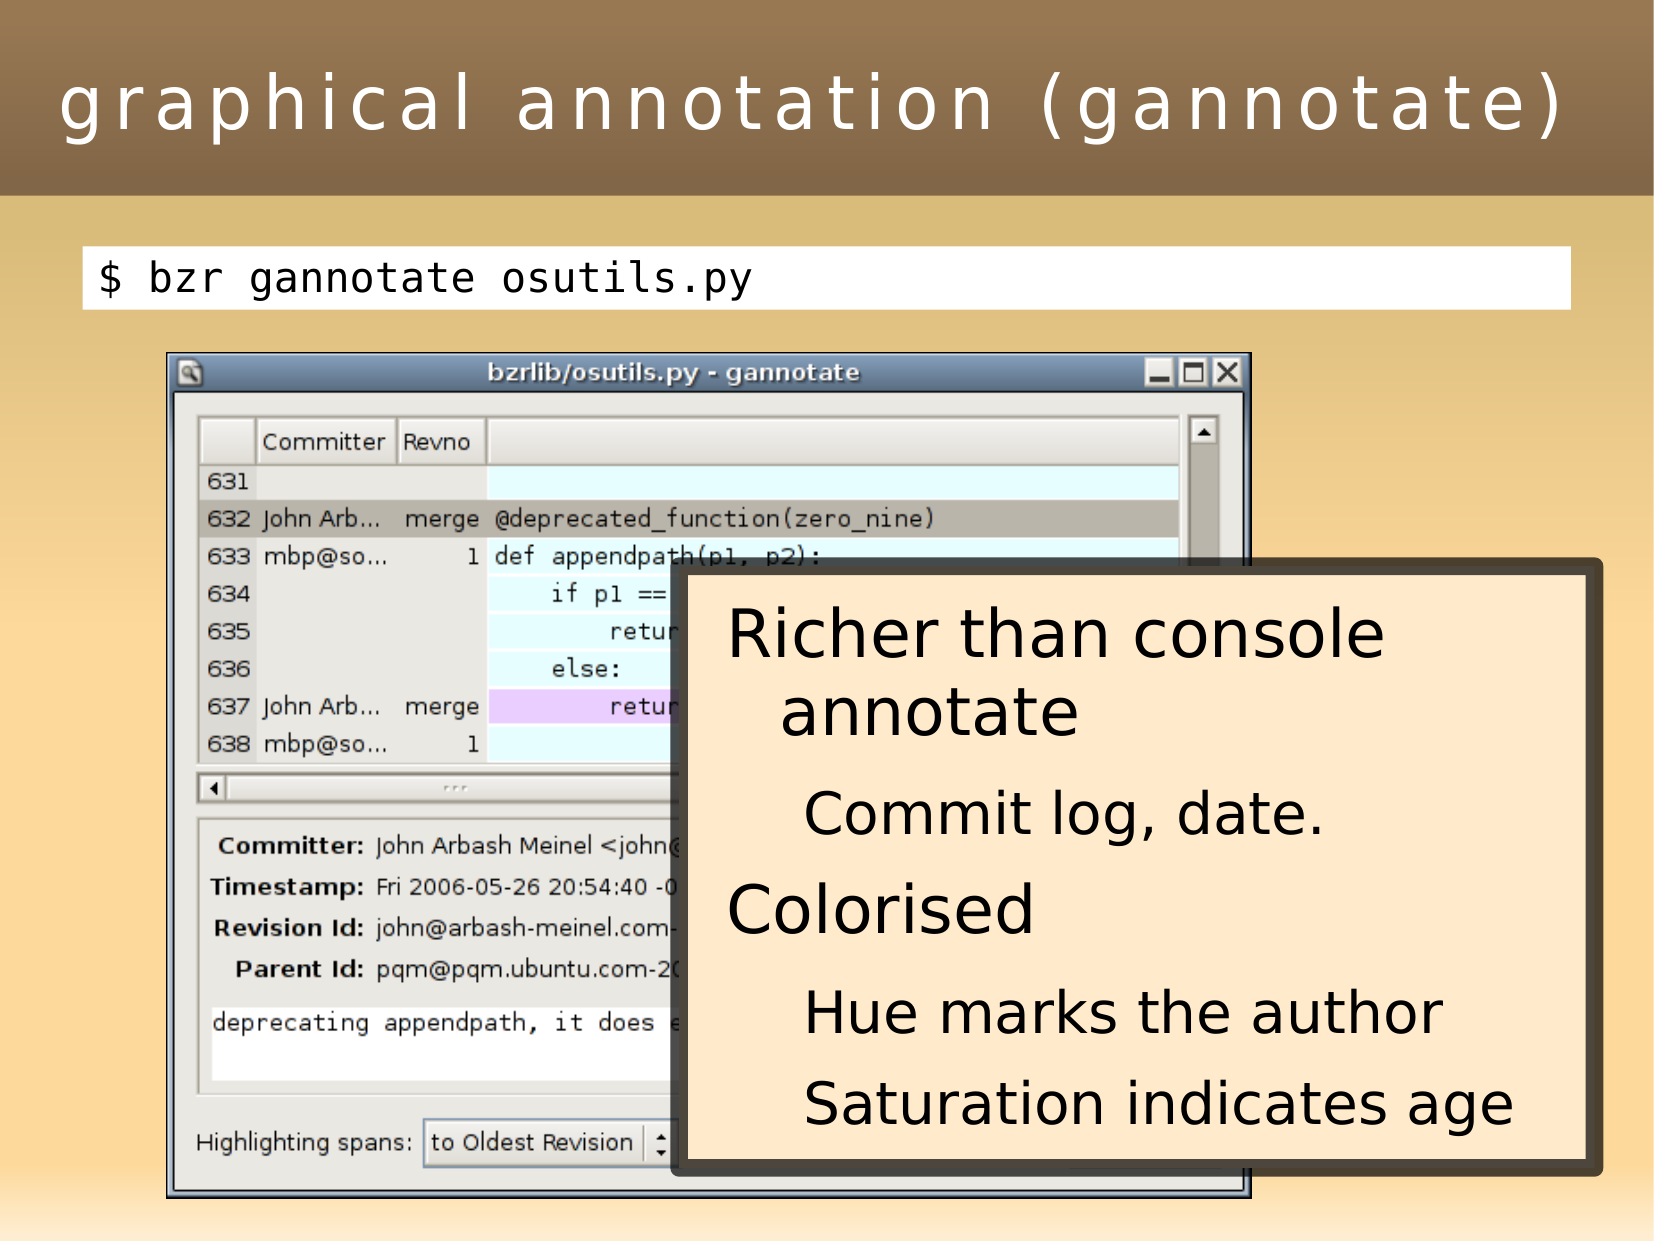

# graphical annotation (gannotate)
$ bzr gannotate osutils.py
Richer than console annotate
Commit log, date.
Colorised
Hue marks the author
Saturation indicates age